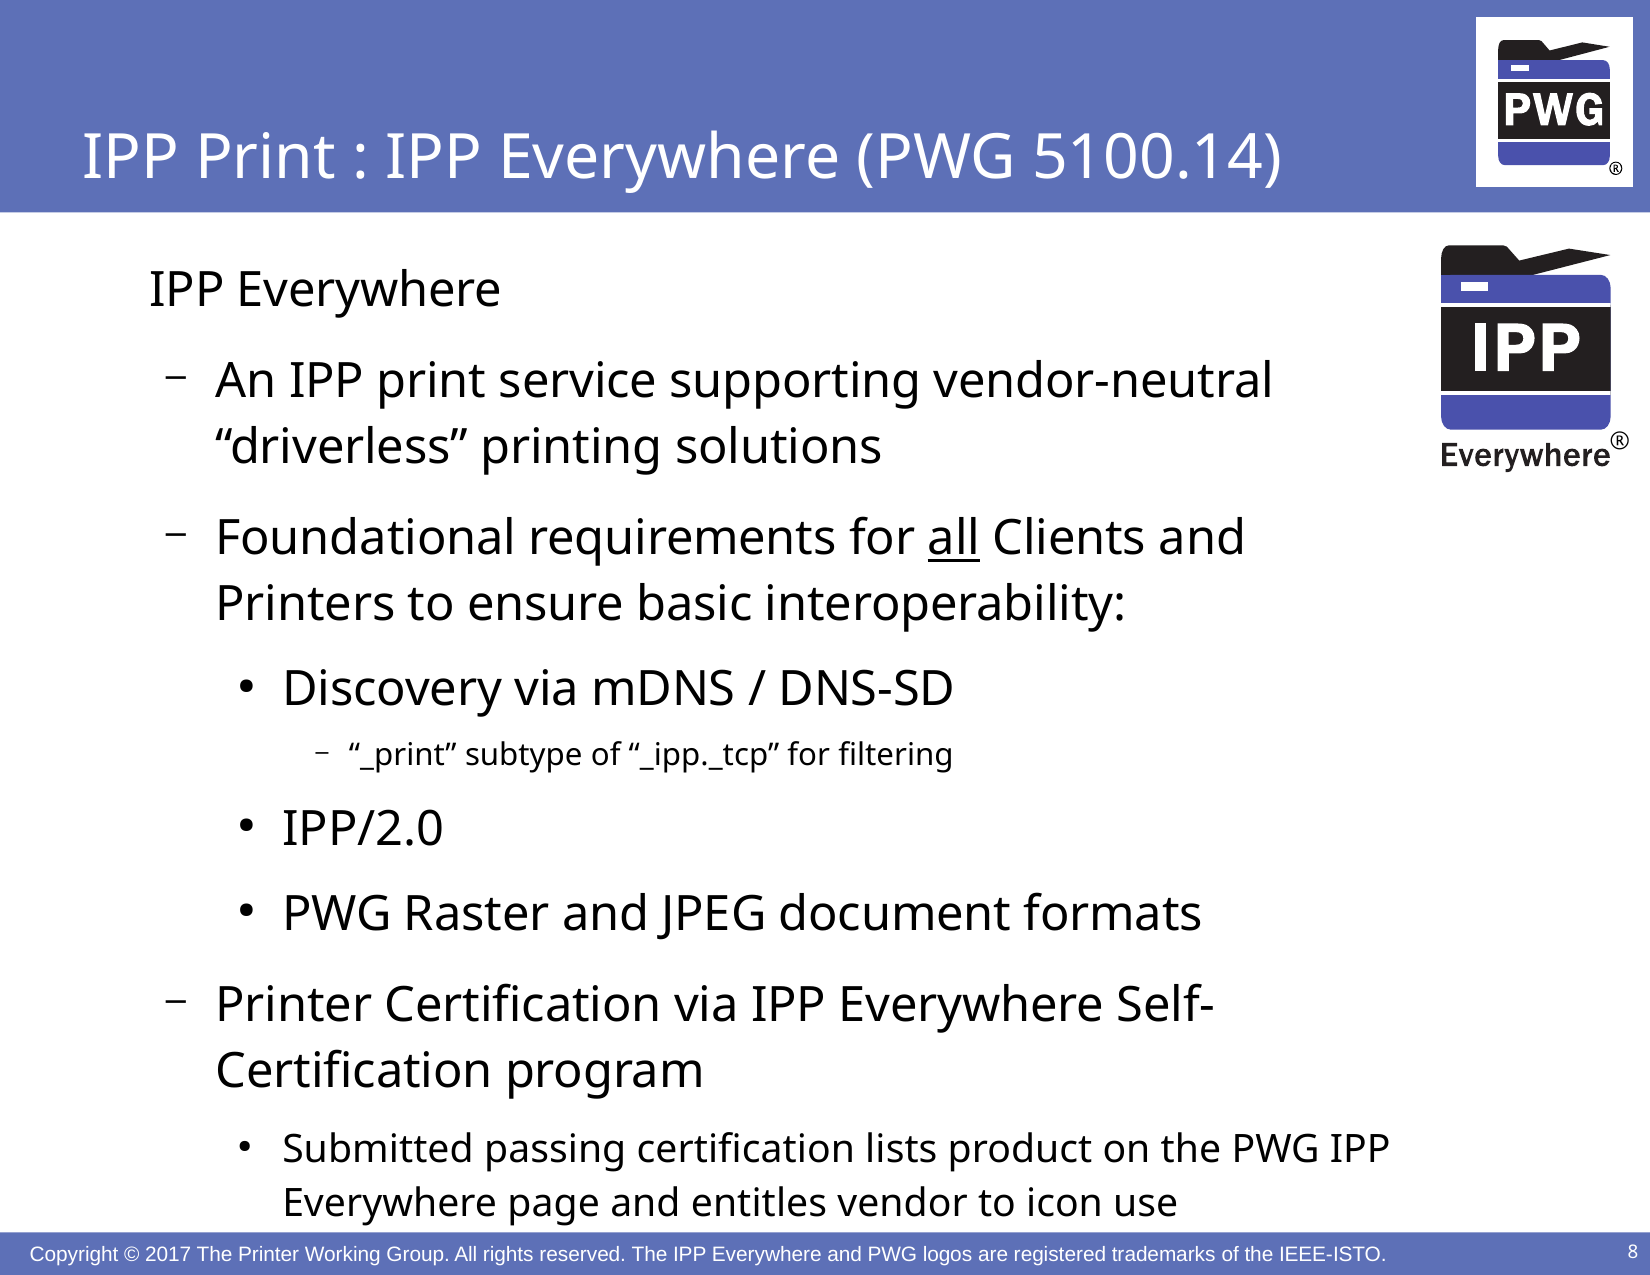

# IPP Print : IPP Everywhere (PWG 5100.14)
IPP Everywhere
An IPP print service supporting vendor-neutral “driverless” printing solutions
Foundational requirements for all Clients and Printers to ensure basic interoperability:
Discovery via mDNS / DNS-SD
“_print” subtype of “_ipp._tcp” for filtering
IPP/2.0
PWG Raster and JPEG document formats
Printer Certification via IPP Everywhere Self-Certification program
Submitted passing certification lists product on the PWG IPP Everywhere page and entitles vendor to icon use